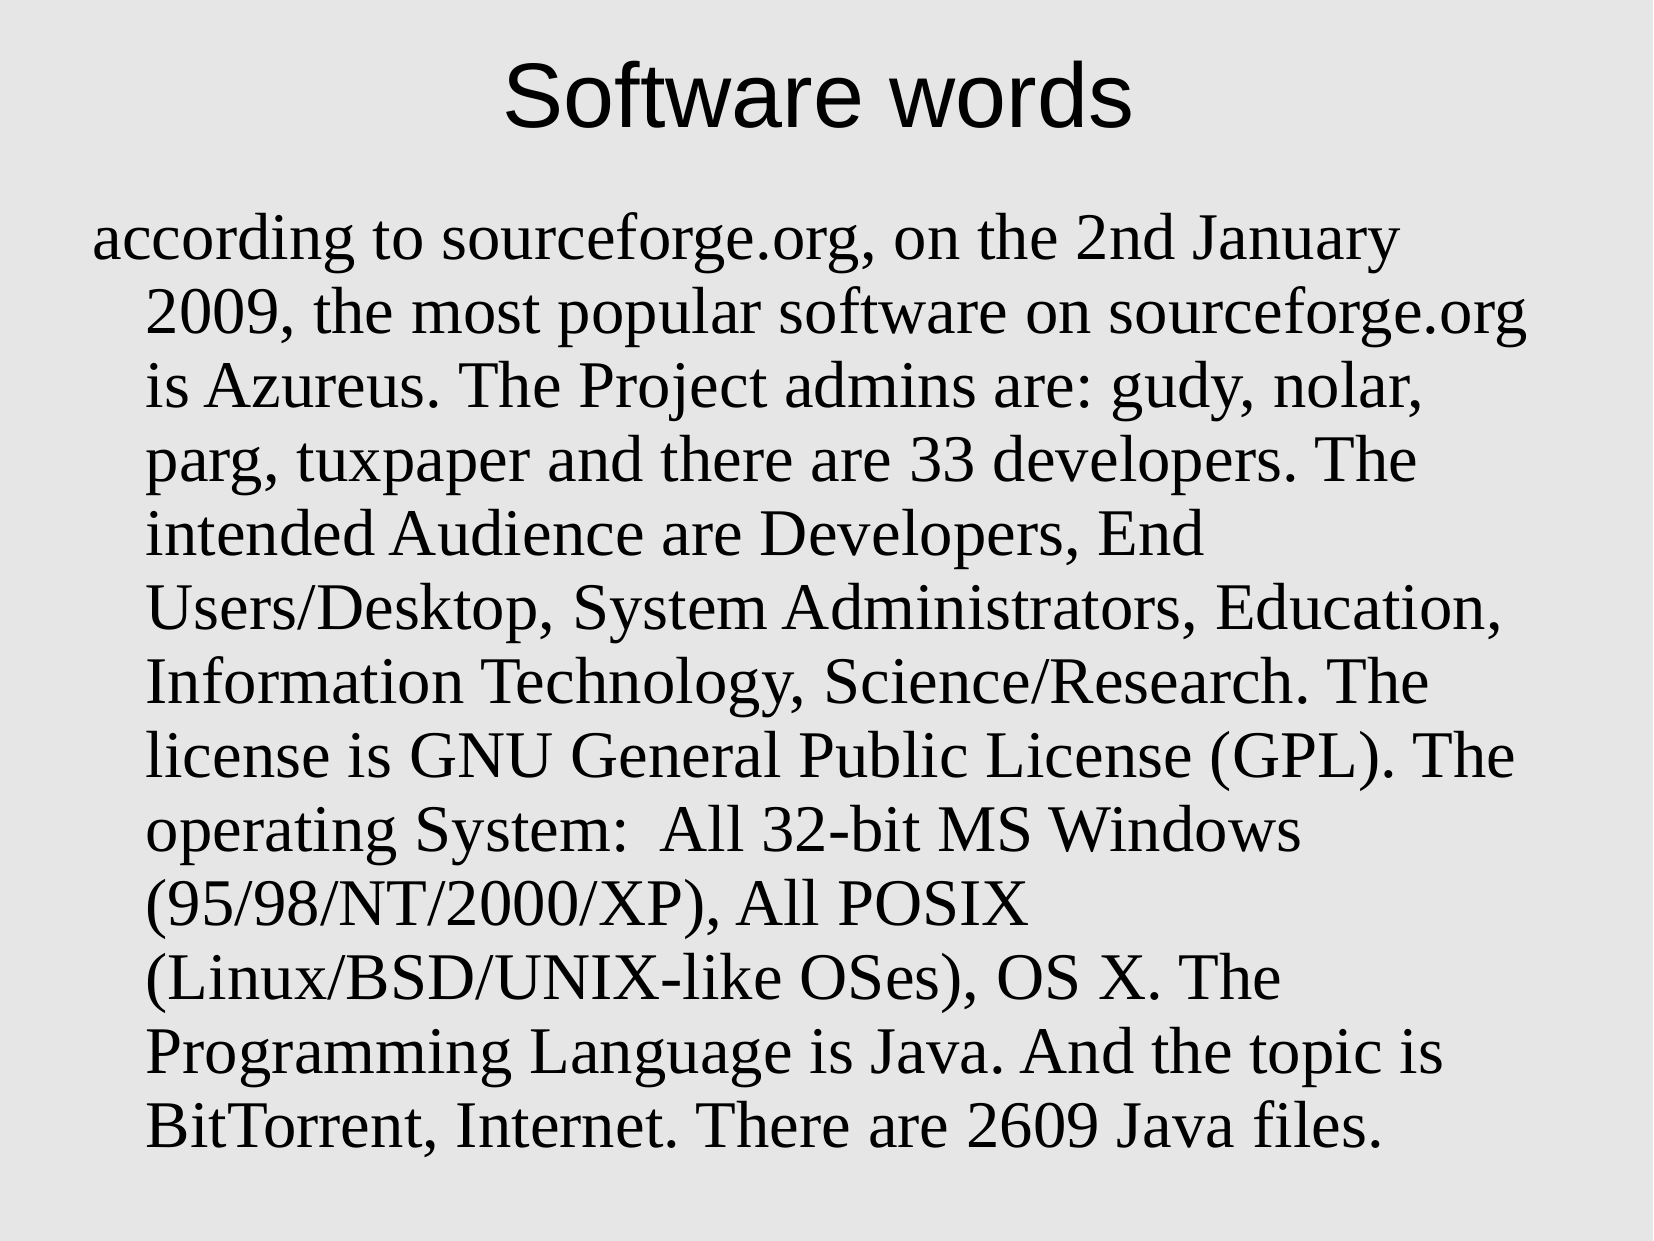

# Software words
according to sourceforge.org, on the 2nd January 2009, the most popular software on sourceforge.org is Azureus. The Project admins are: gudy, nolar, parg, tuxpaper and there are 33 developers. The intended Audience are Developers, End Users/Desktop, System Administrators, Education, Information Technology, Science/Research. The license is GNU General Public License (GPL). The operating System:  All 32-bit MS Windows (95/98/NT/2000/XP), All POSIX (Linux/BSD/UNIX-like OSes), OS X. The Programming Language is Java. And the topic is BitTorrent, Internet. There are 2609 Java files.